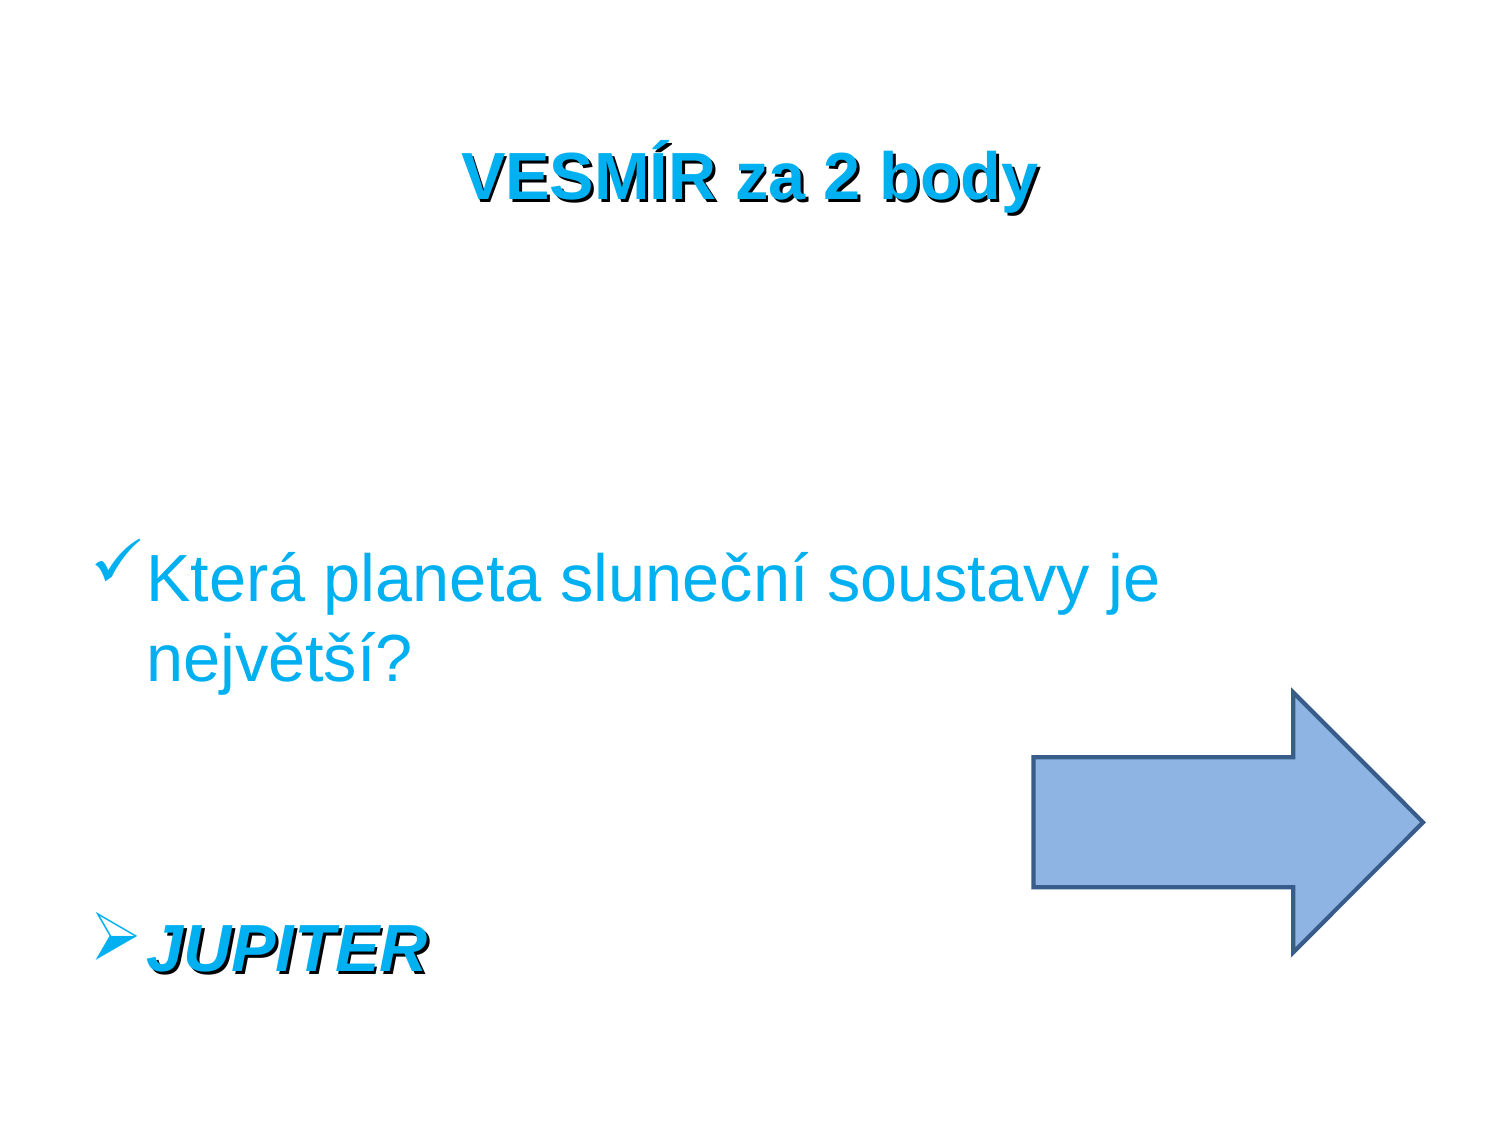

# VESMÍR za 2 body
Která planeta sluneční soustavy je největší?
JUPITER